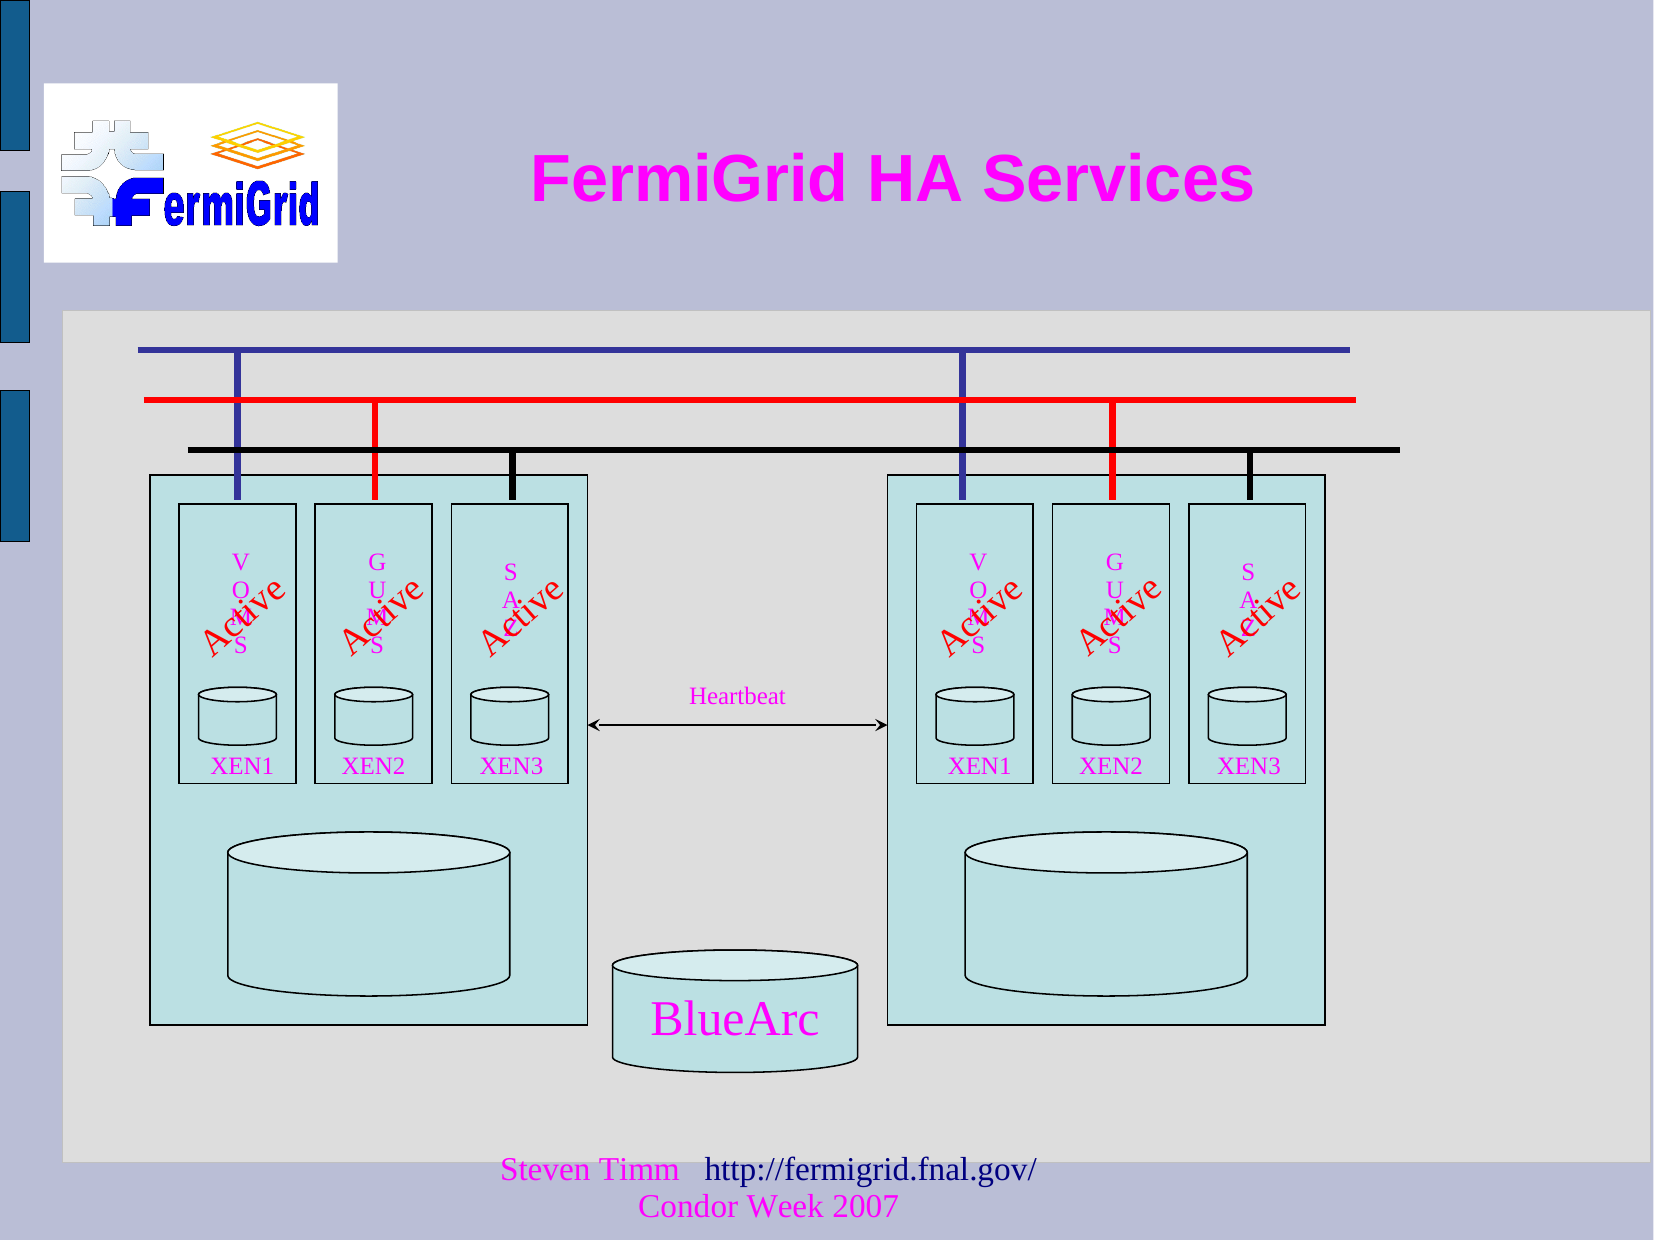

# FermiGrid HA Services
V
O
M
S
G
U
M
S
S
A
Z
XEN1
XEN2
XEN3
Active
Active
Active
V
O
M
S
G
U
M
S
S
A
Z
XEN1
XEN2
XEN3
Active
Active
Active
Heartbeat
BlueArc